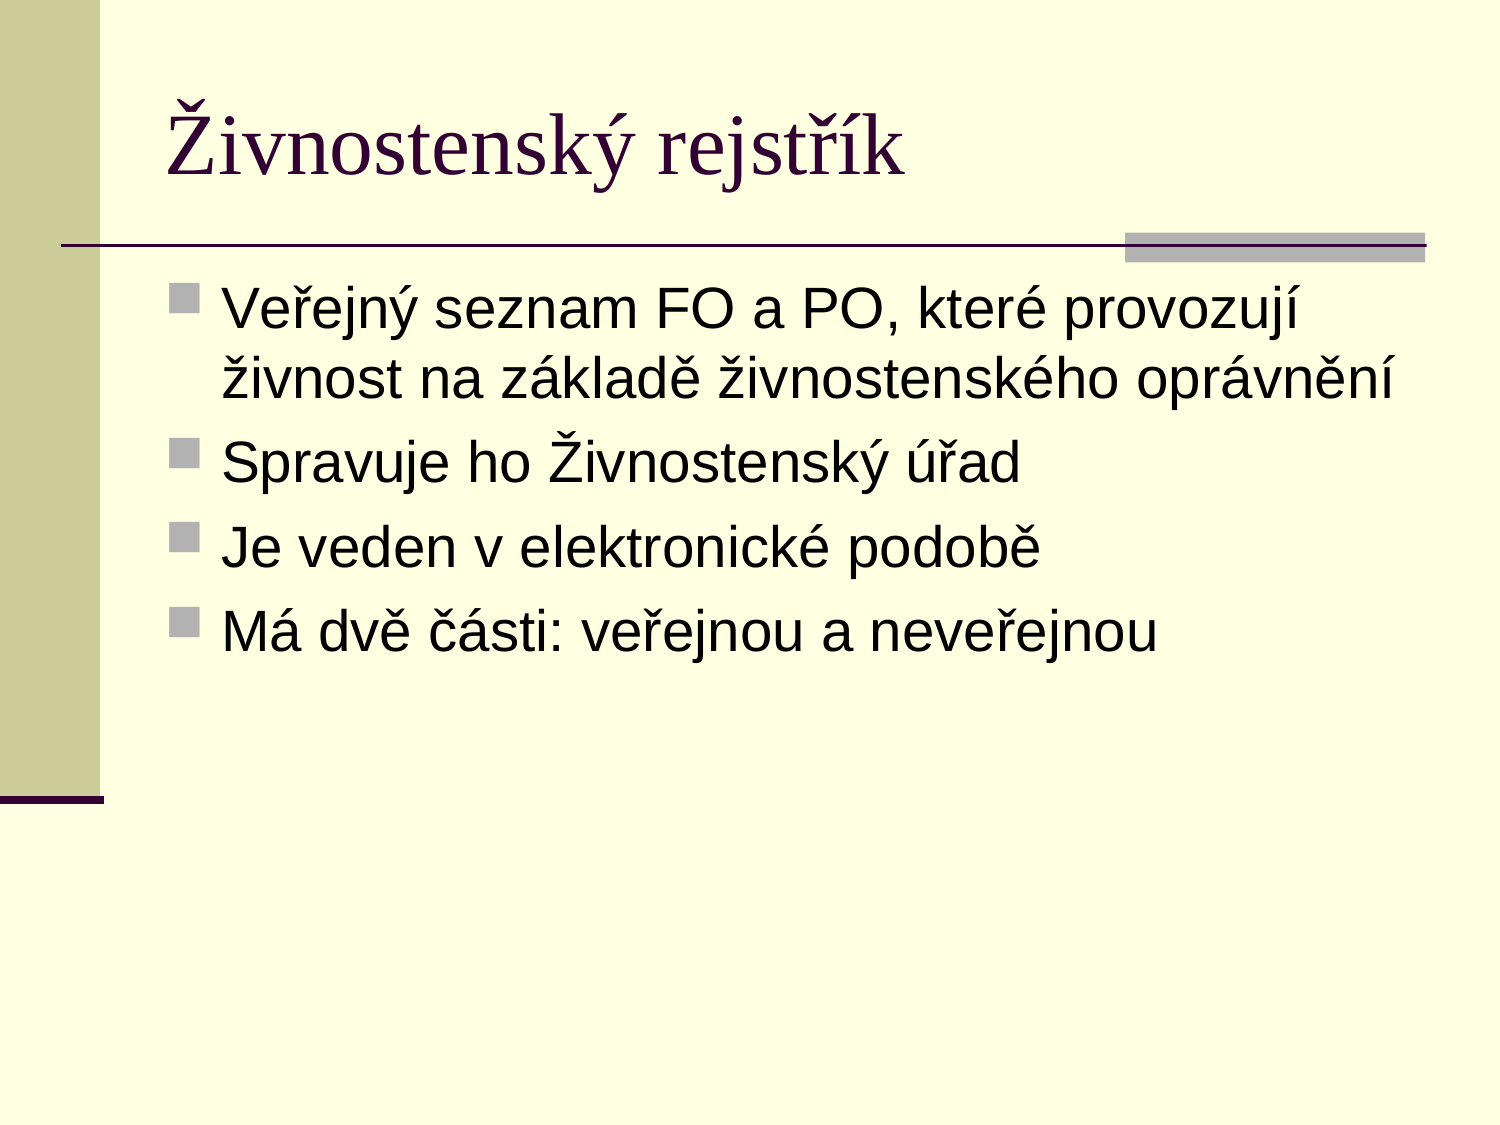

# Živnostenský rejstřík
Veřejný seznam FO a PO, které provozují živnost na základě živnostenského oprávnění
Spravuje ho Živnostenský úřad
Je veden v elektronické podobě
Má dvě části: veřejnou a neveřejnou